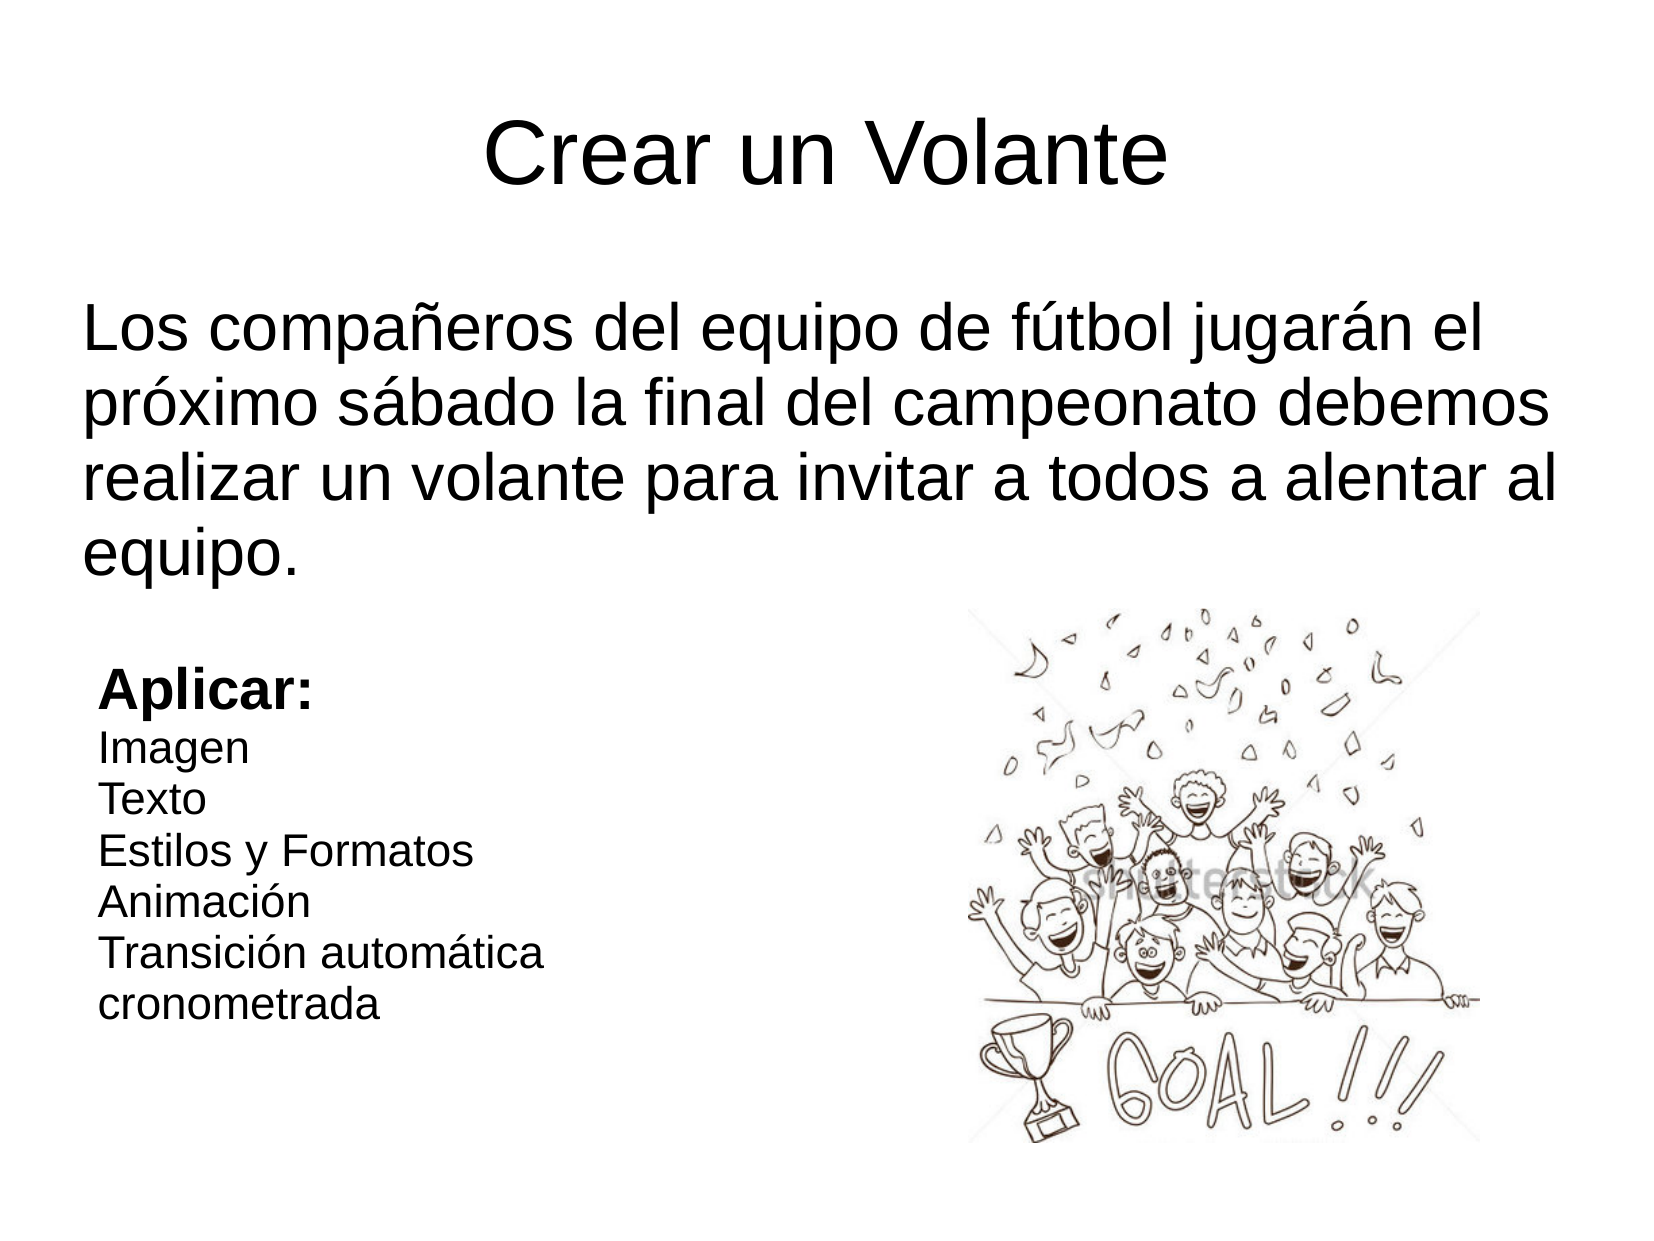

# Crear un Volante
Los compañeros del equipo de fútbol jugarán el próximo sábado la final del campeonato debemos realizar un volante para invitar a todos a alentar al equipo.
Aplicar:
Imagen
Texto
Estilos y Formatos
Animación
Transición automática cronometrada